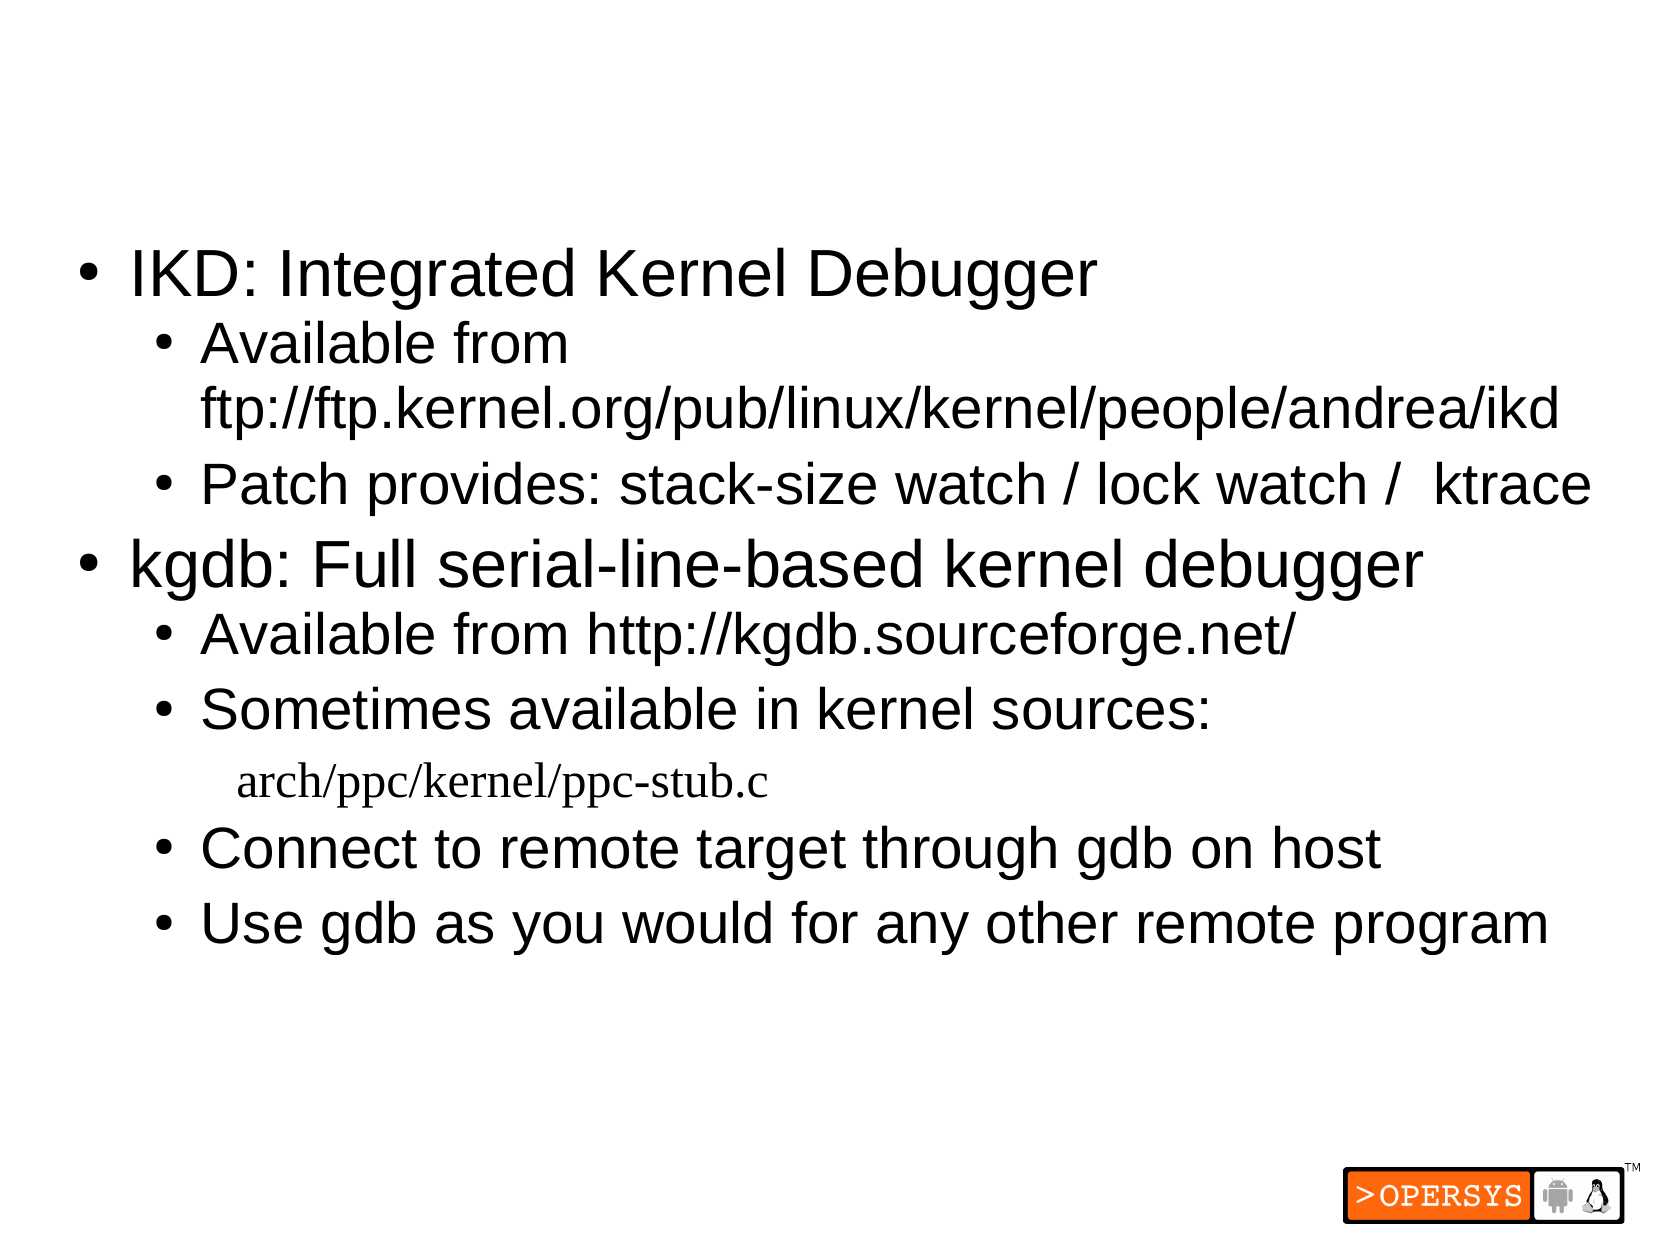

# IKD: Integrated Kernel Debugger
Available from ftp://ftp.kernel.org/pub/linux/kernel/people/andrea/ikd
Patch provides: stack-size watch / lock watch / ktrace
kgdb: Full serial-line-based kernel debugger
Available from http://kgdb.sourceforge.net/
Sometimes available in kernel sources:
arch/ppc/kernel/ppc-stub.c
Connect to remote target through gdb on host
Use gdb as you would for any other remote program